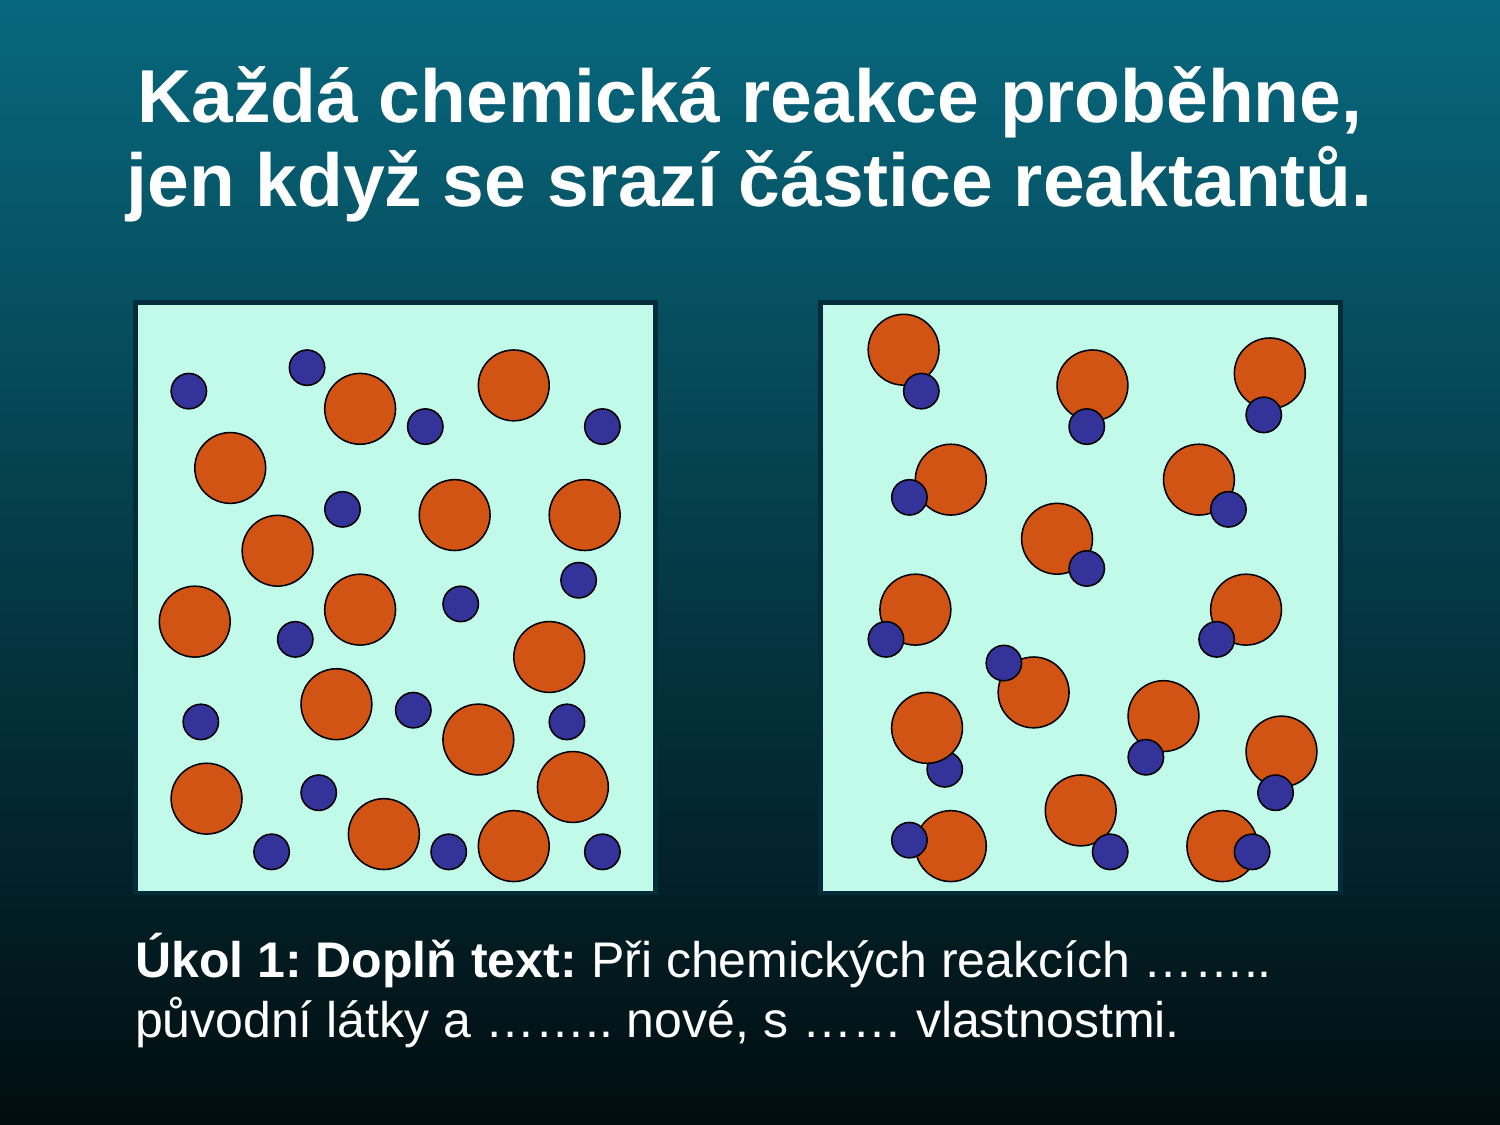

# Každá chemická reakce proběhne, jen když se srazí částice reaktantů.
Úkol 1: Doplň text: Při chemických reakcích …….. původní látky a …….. nové, s …… vlastnostmi.